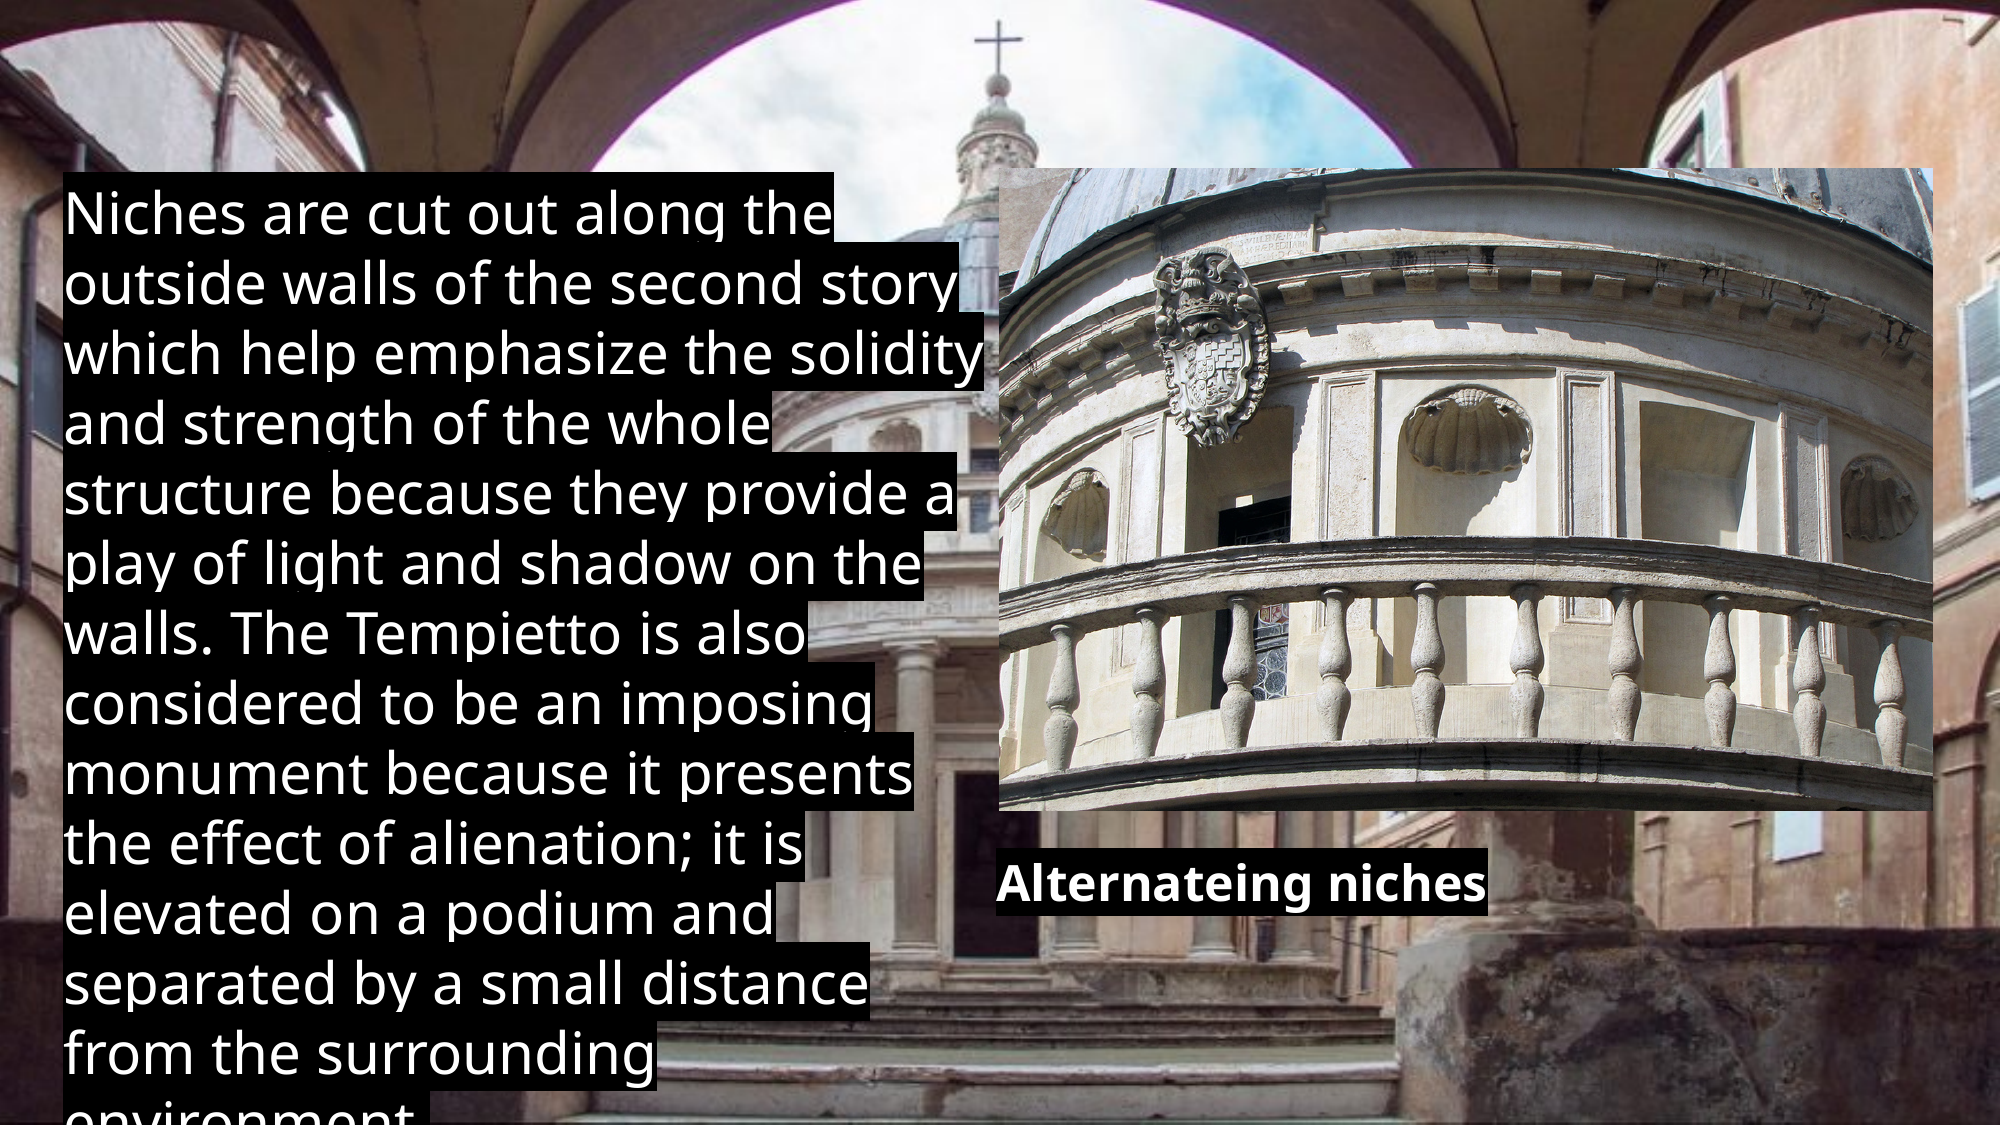

#
Niches are cut out along the outside walls of the second story which help emphasize the solidity and strength of the whole structure because they provide a play of light and shadow on the walls. The Tempietto is also considered to be an imposing monument because it presents the effect of alienation; it is elevated on a podium and separated by a small distance from the surrounding environment.
Alternateing niches